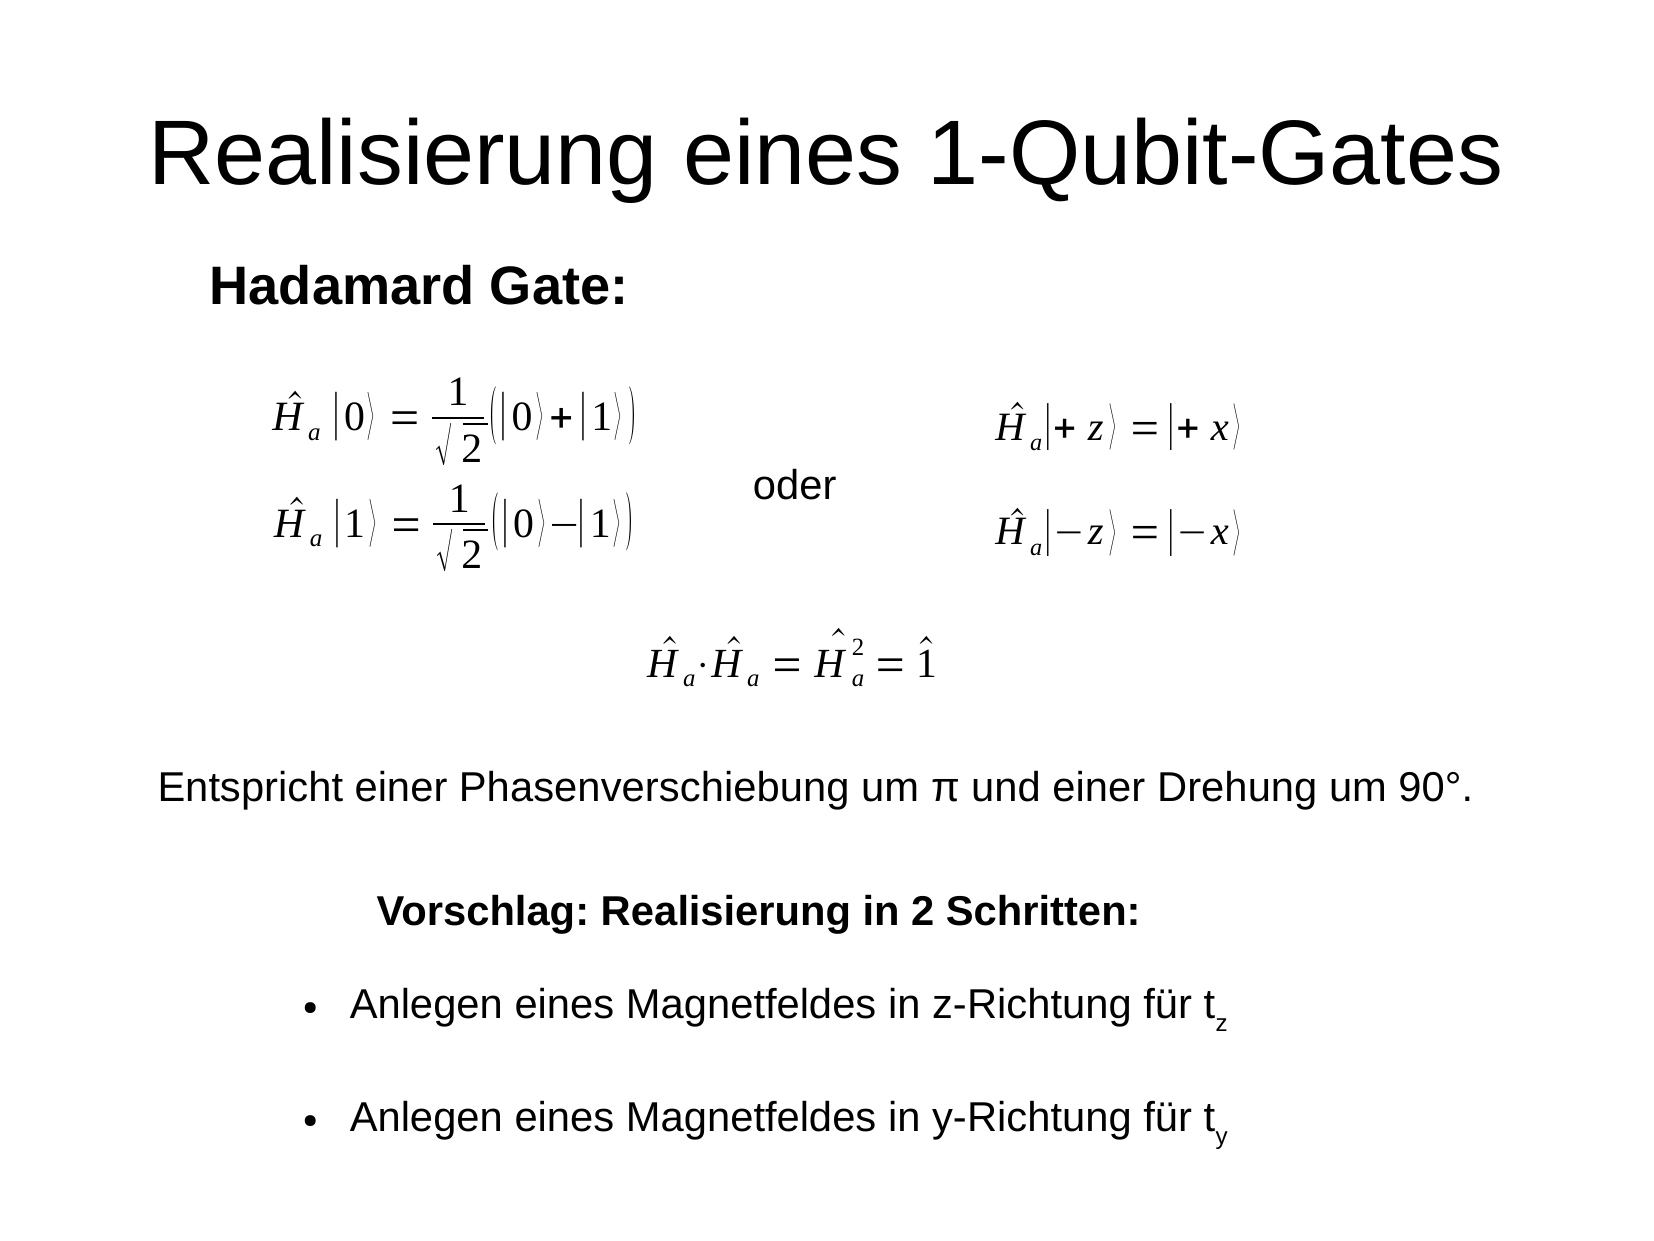

# Realisierung eines 1-Qubit-Gates
Hadamard Gate:
oder
Entspricht einer Phasenverschiebung um π und einer Drehung um 90°.
	Vorschlag: Realisierung in 2 Schritten:
 Anlegen eines Magnetfeldes in z-Richtung für tz
 Anlegen eines Magnetfeldes in y-Richtung für ty